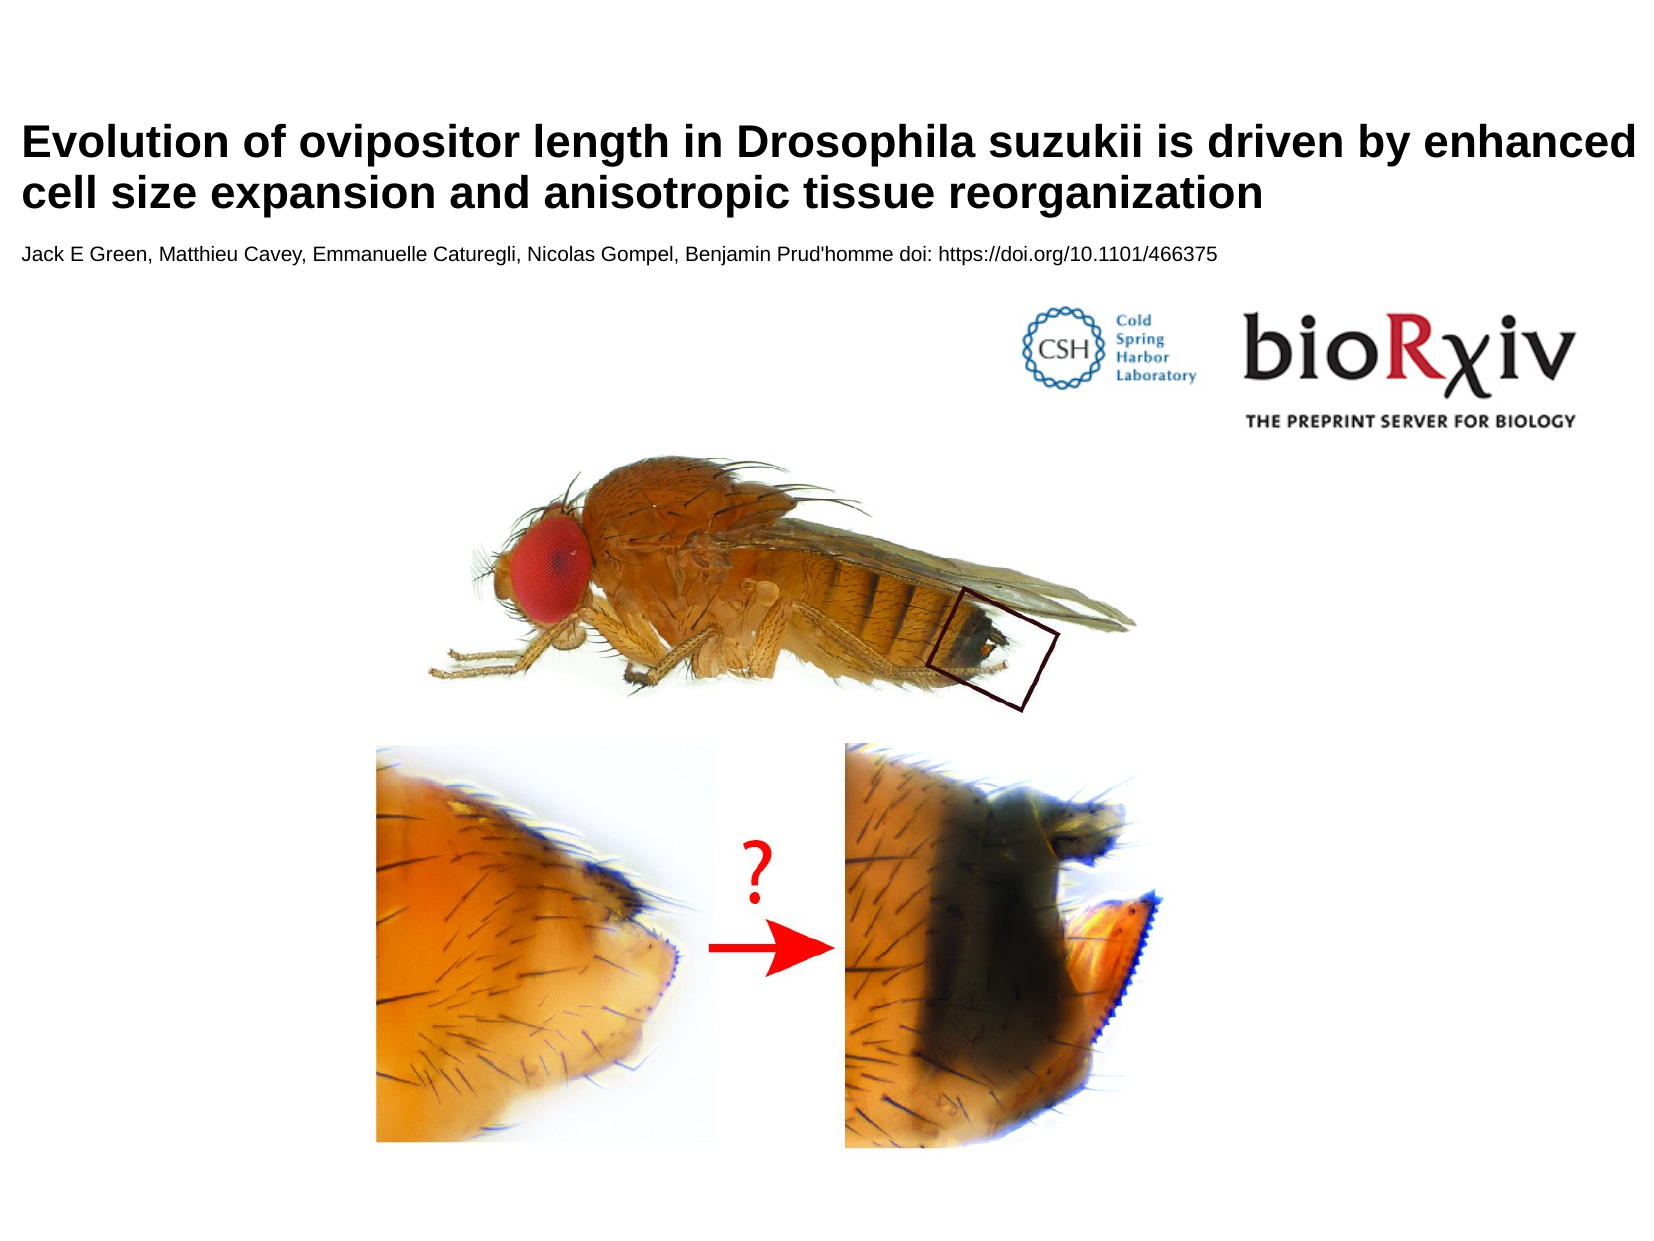

Evolution of ovipositor length in Drosophila suzukii is driven by enhanced cell size expansion and anisotropic tissue reorganization
Jack E Green, Matthieu Cavey, Emmanuelle Caturegli, Nicolas Gompel, Benjamin Prud'homme doi: https://doi.org/10.1101/466375